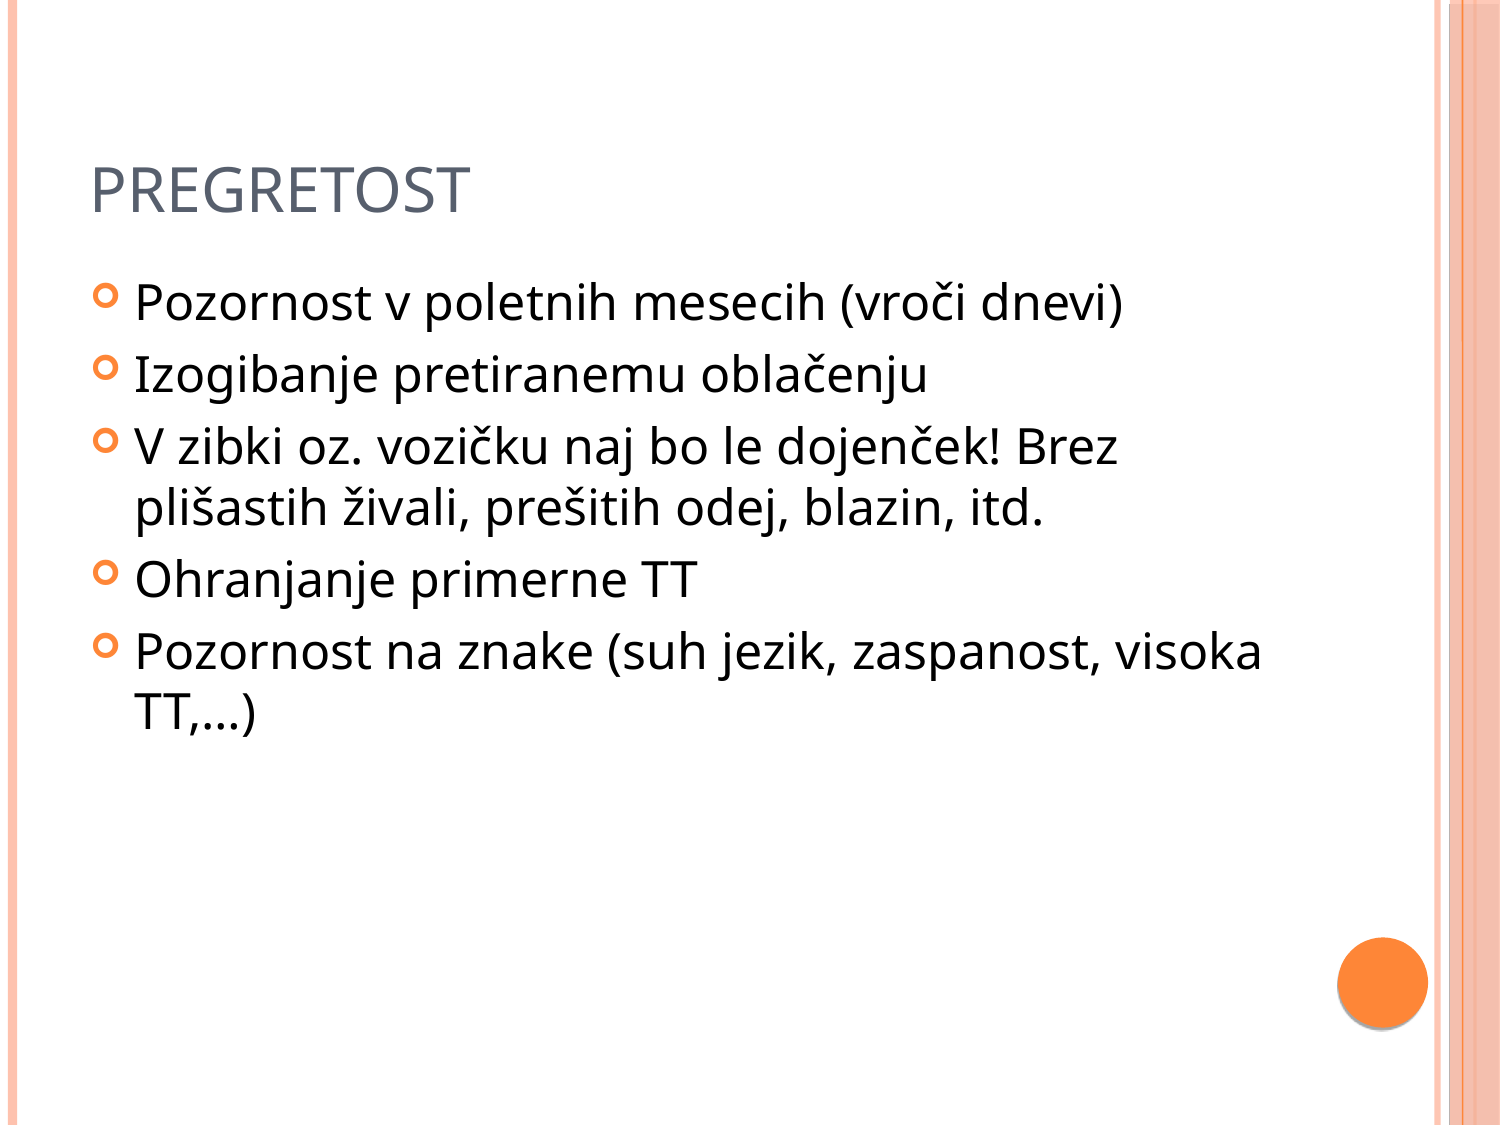

# PREGRETOST
Pozornost v poletnih mesecih (vroči dnevi)
Izogibanje pretiranemu oblačenju
V zibki oz. vozičku naj bo le dojenček! Brez plišastih živali, prešitih odej, blazin, itd.
Ohranjanje primerne TT
Pozornost na znake (suh jezik, zaspanost, visoka TT,…)